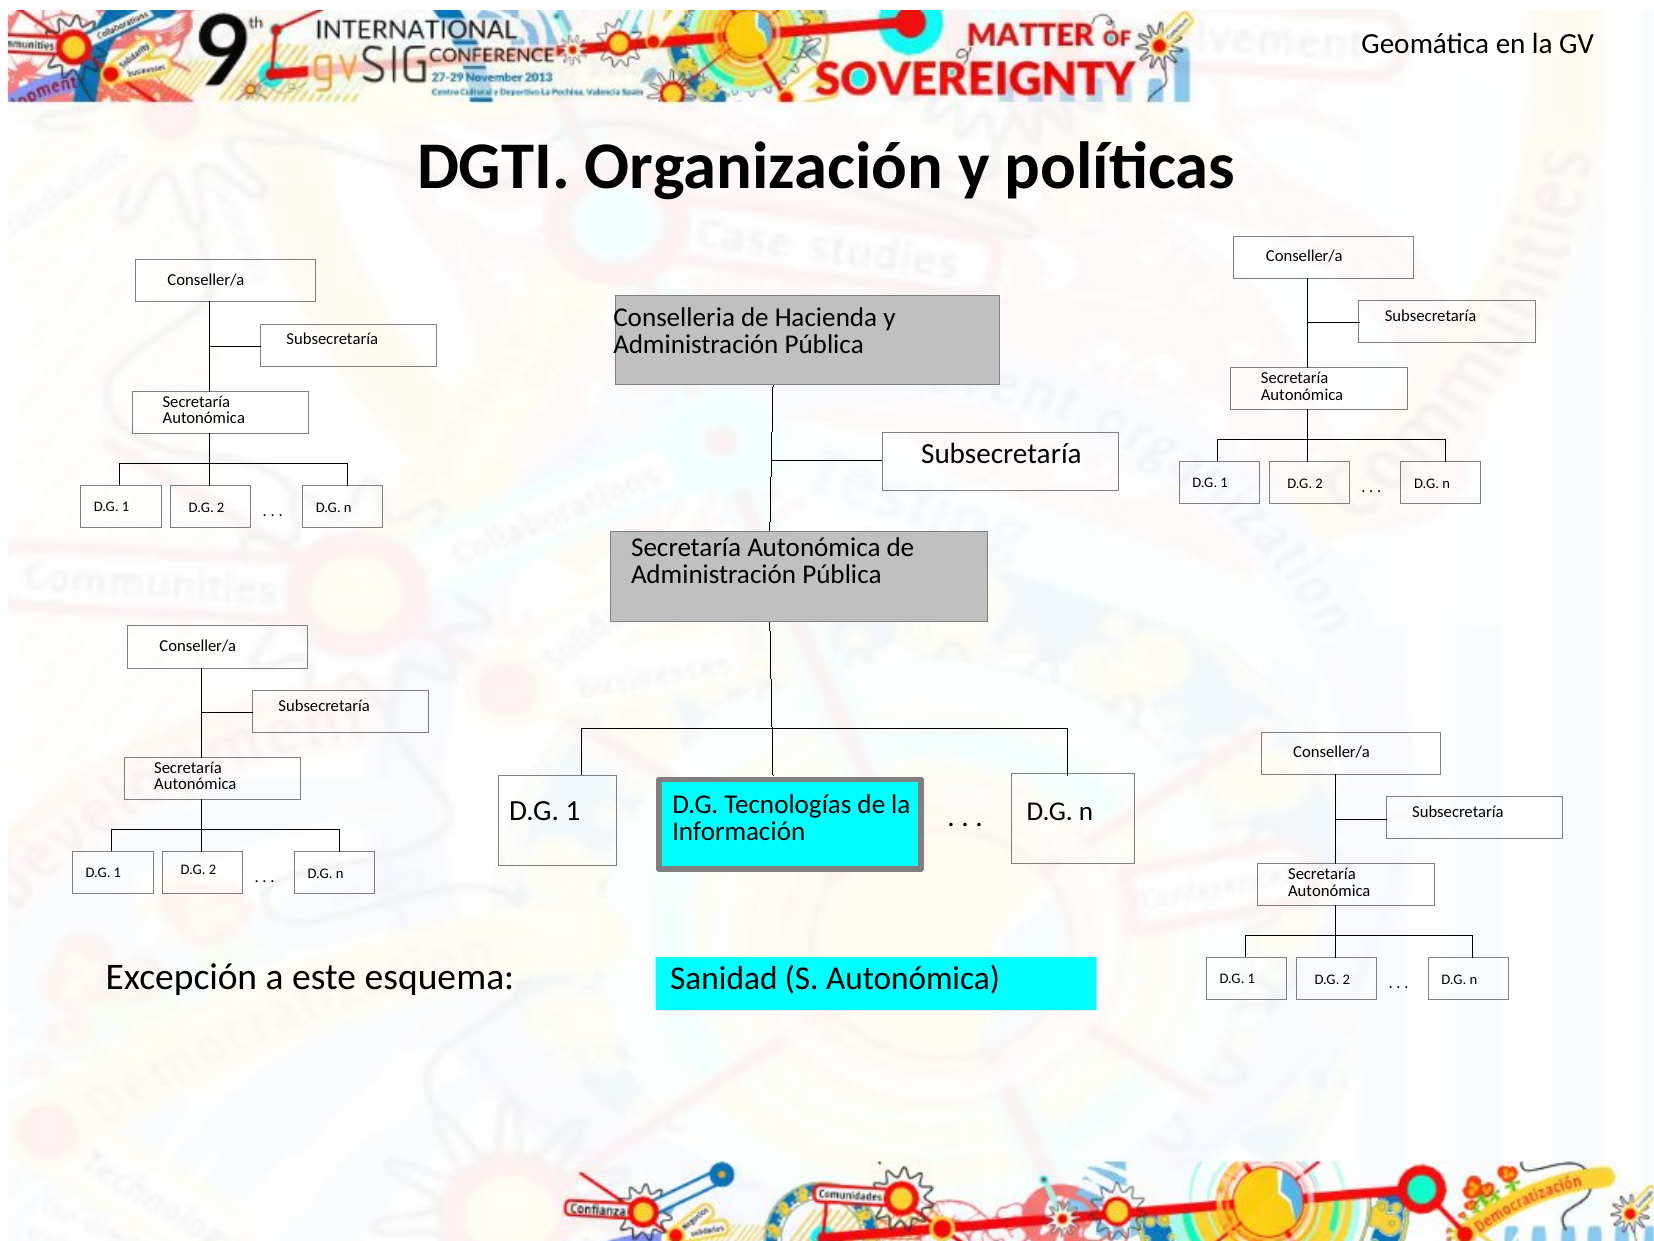

Geomática en la GV
# DGTI. Organización y políticas
Conseller/a
Conseller/a
Conselleria de Hacienda y Administración Pública
Subsecretaría
Subsecretaría
Secretaría
Autonómica
Secretaría
Autonómica
Subsecretaría
D.G. 1
D.G. 2
D.G. n
. . .
D.G. 1
D.G. 2
D.G. n
. . .
Secretaría Autonómica de
Administración Pública
Conseller/a
Subsecretaría
Conseller/a
Secretaría
Autonómica
D.G. Tecnologías de la Información
D.G. 1
D.G. n
. . .
Subsecretaría
D.G. 2
D.G. 1
Secretaría
Autonómica
D.G. n
. . .
Excepción a este esquema:
Sanidad (S. Autonómica)
D.G. 1
D.G. 2
D.G. n
. . .